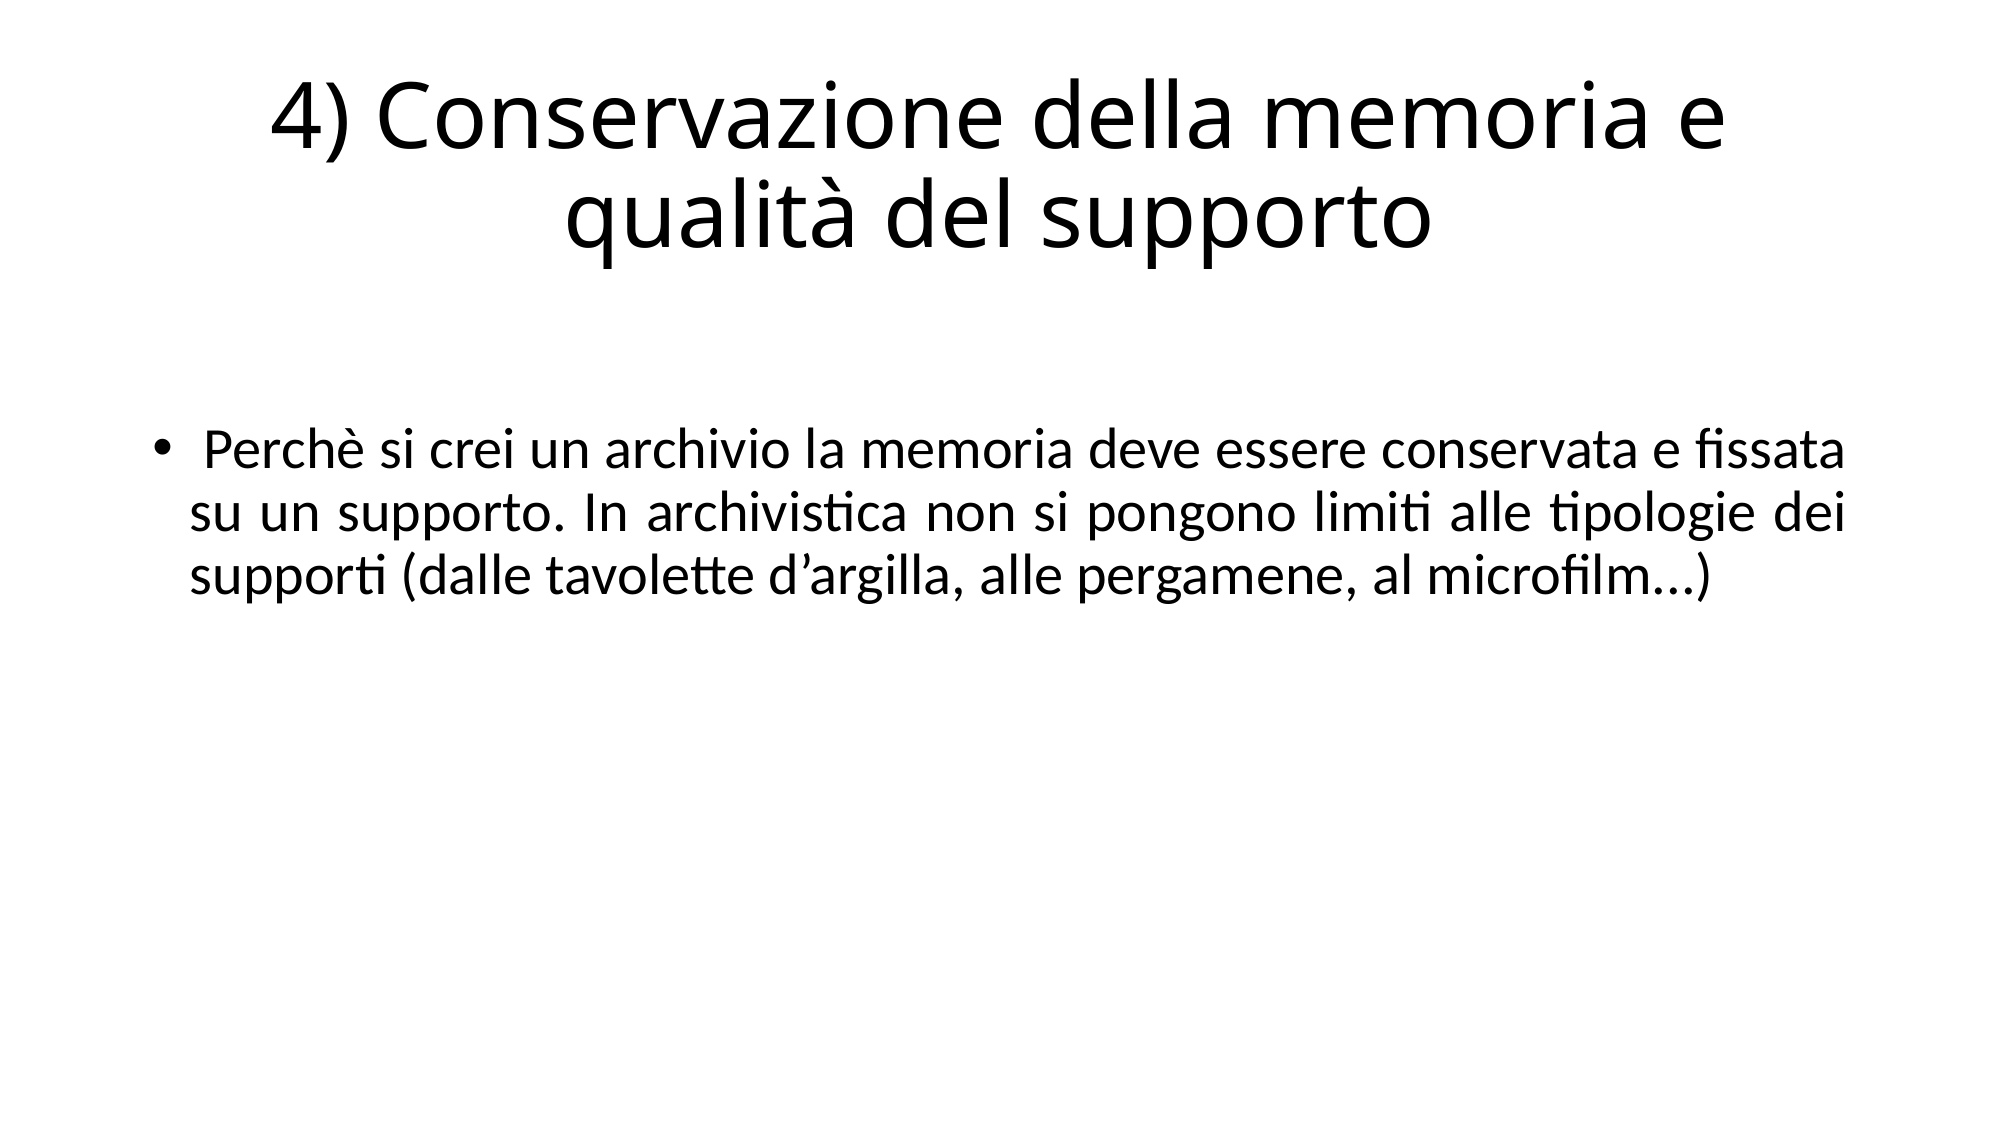

# 4) Conservazione della memoria e qualità del supporto
 Perchè si crei un archivio la memoria deve essere conservata e fissata su un supporto. In archivistica non si pongono limiti alle tipologie dei supporti (dalle tavolette d’argilla, alle pergamene, al microfilm...)